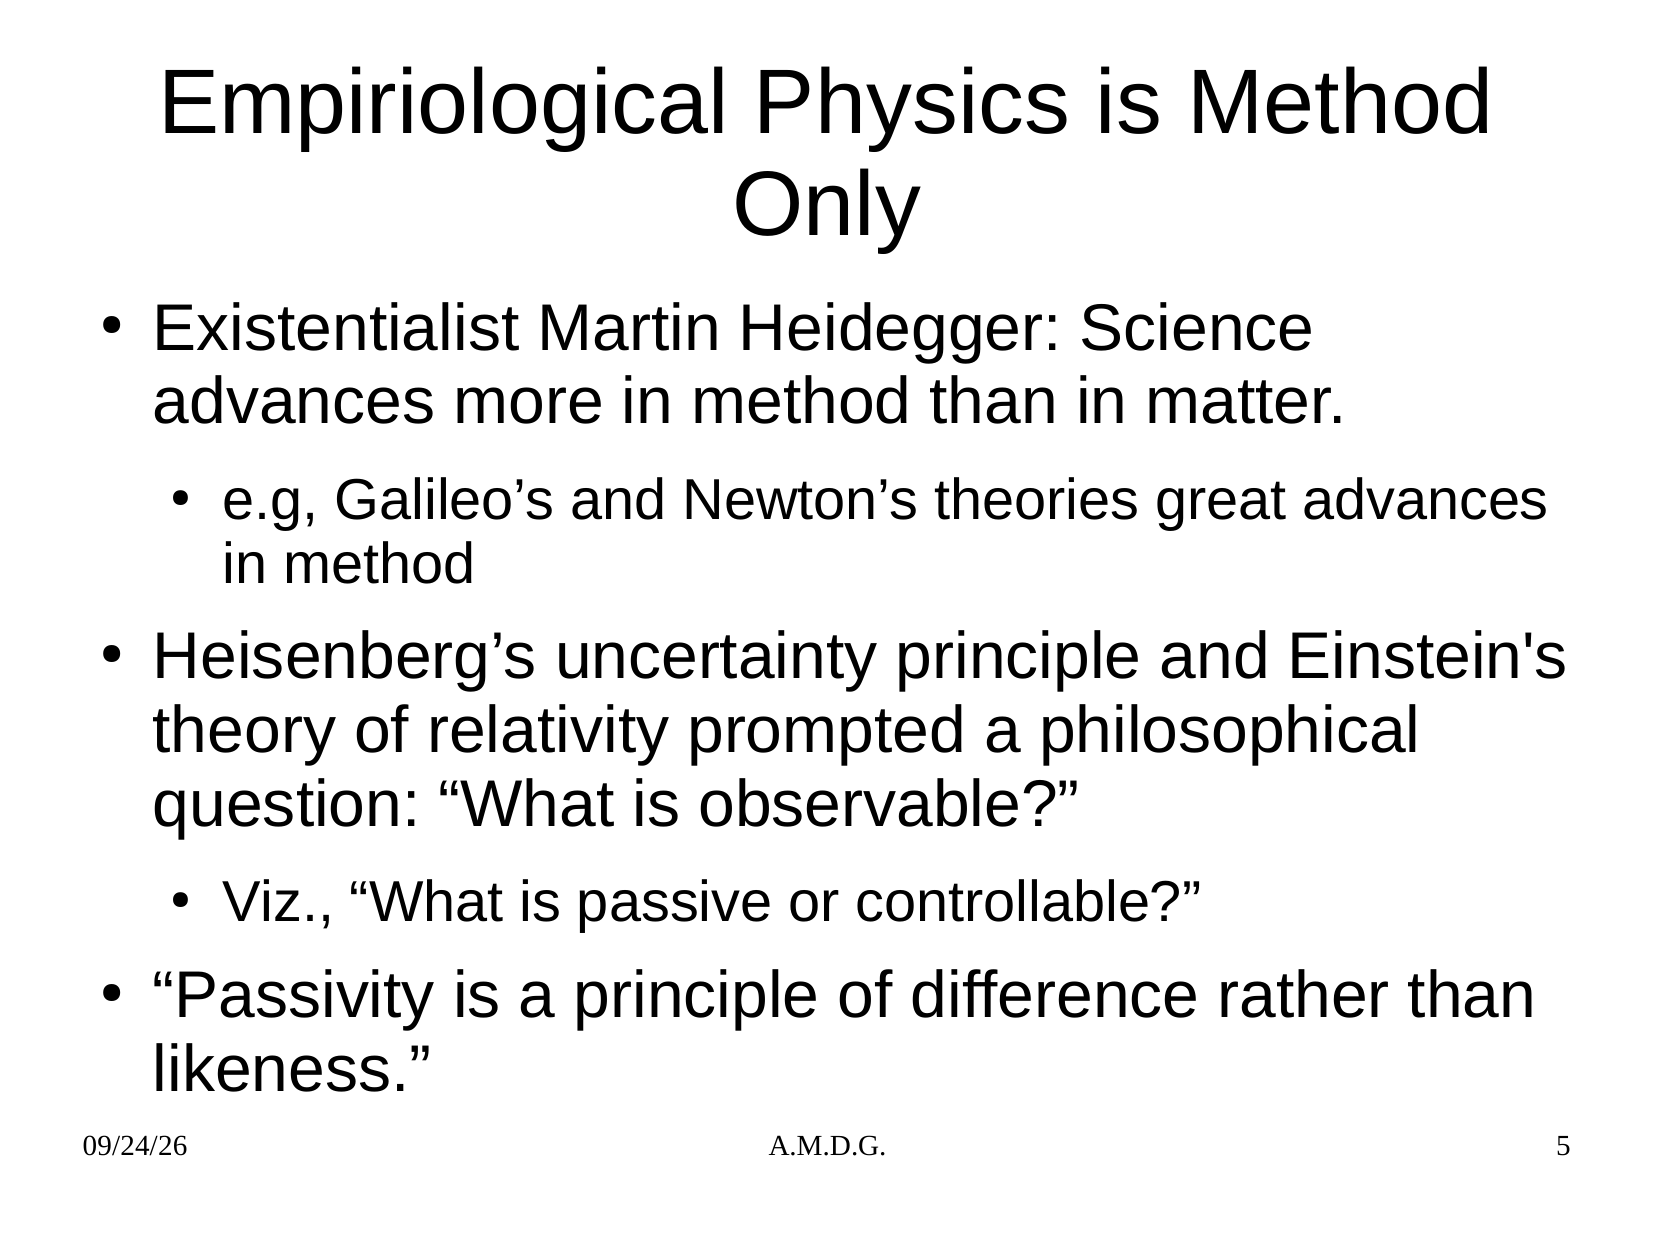

# Empiriological Physics is Method Only
Existentialist Martin Heidegger: Science advances more in method than in matter.
e.g, Galileo’s and Newton’s theories great advances in method
Heisenberg’s uncertainty principle and Einstein's theory of relativity prompted a philosophical question: “What is observable?”
Viz., “What is passive or controllable?”
“Passivity is a principle of difference rather than likeness.”
`
A.M.D.G.
5